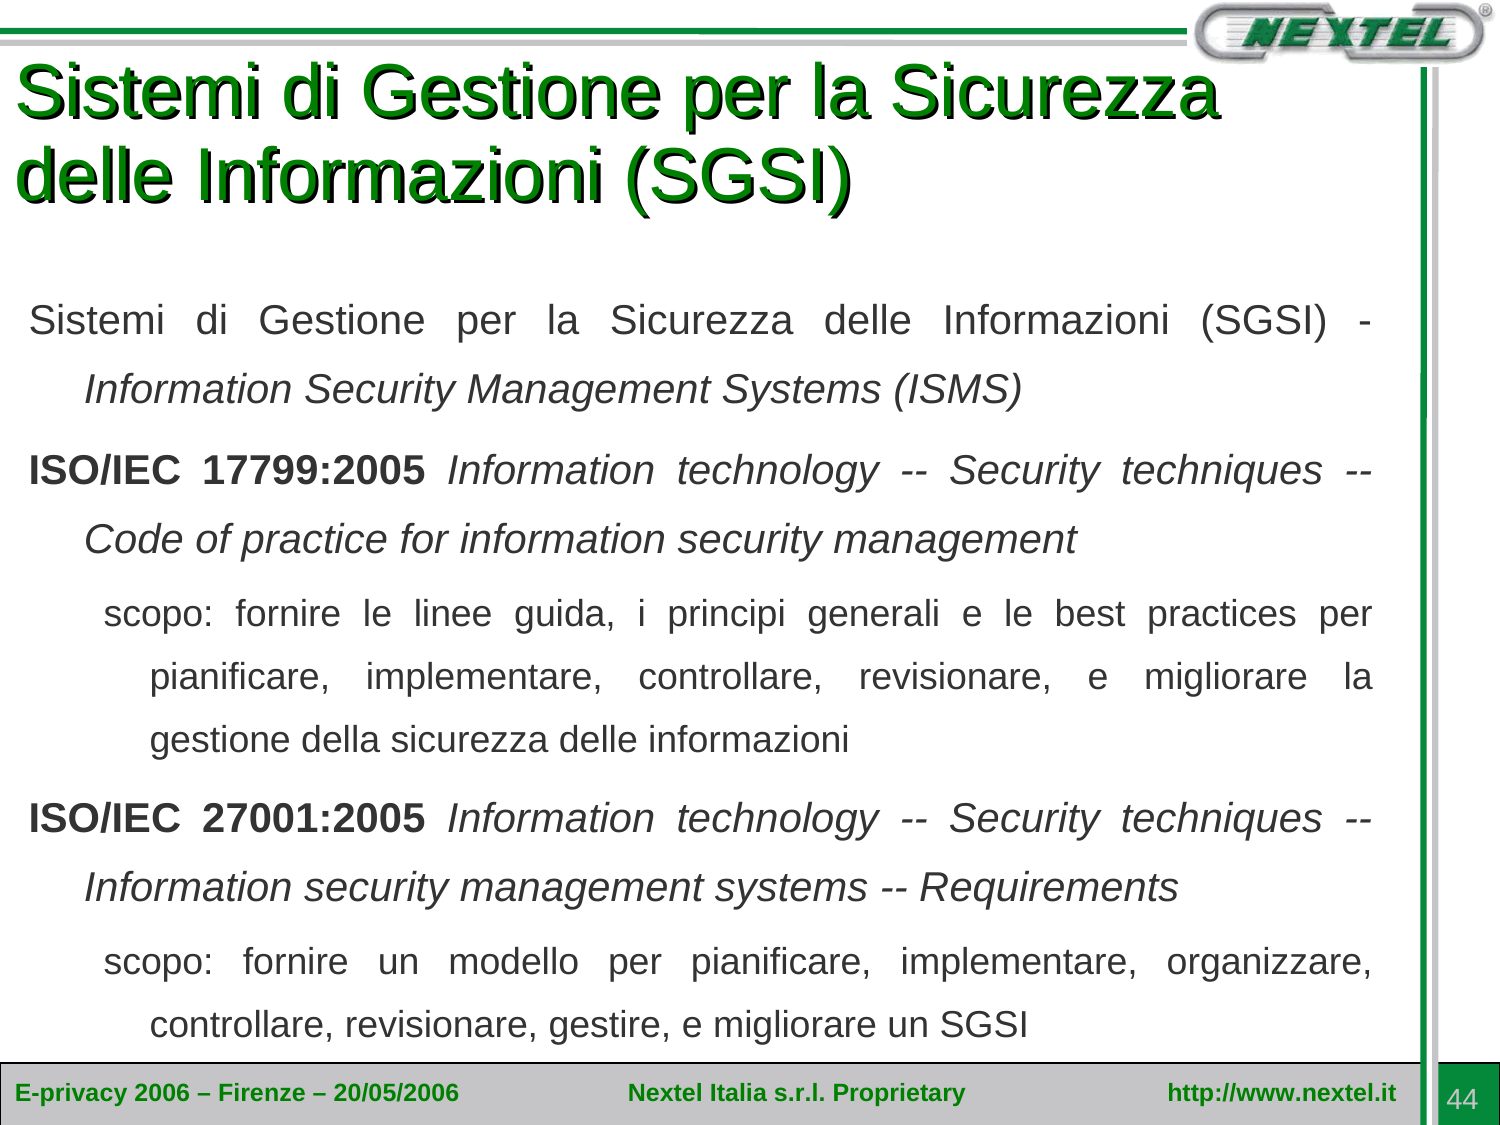

Sistemi di Gestione per la Sicurezza delle Informazioni (SGSI)
# Sistemi di Gestione per la Sicurezza delle Informazioni (SGSI) - Information Security Management Systems (ISMS)
ISO/IEC 17799:2005 Information technology -- Security techniques -- Code of practice for information security management
scopo: fornire le linee guida, i principi generali e le best practices per pianificare, implementare, controllare, revisionare, e migliorare la gestione della sicurezza delle informazioni
ISO/IEC 27001:2005 Information technology -- Security techniques -- Information security management systems -- Requirements
scopo: fornire un modello per pianificare, implementare, organizzare, controllare, revisionare, gestire, e migliorare un SGSI
44